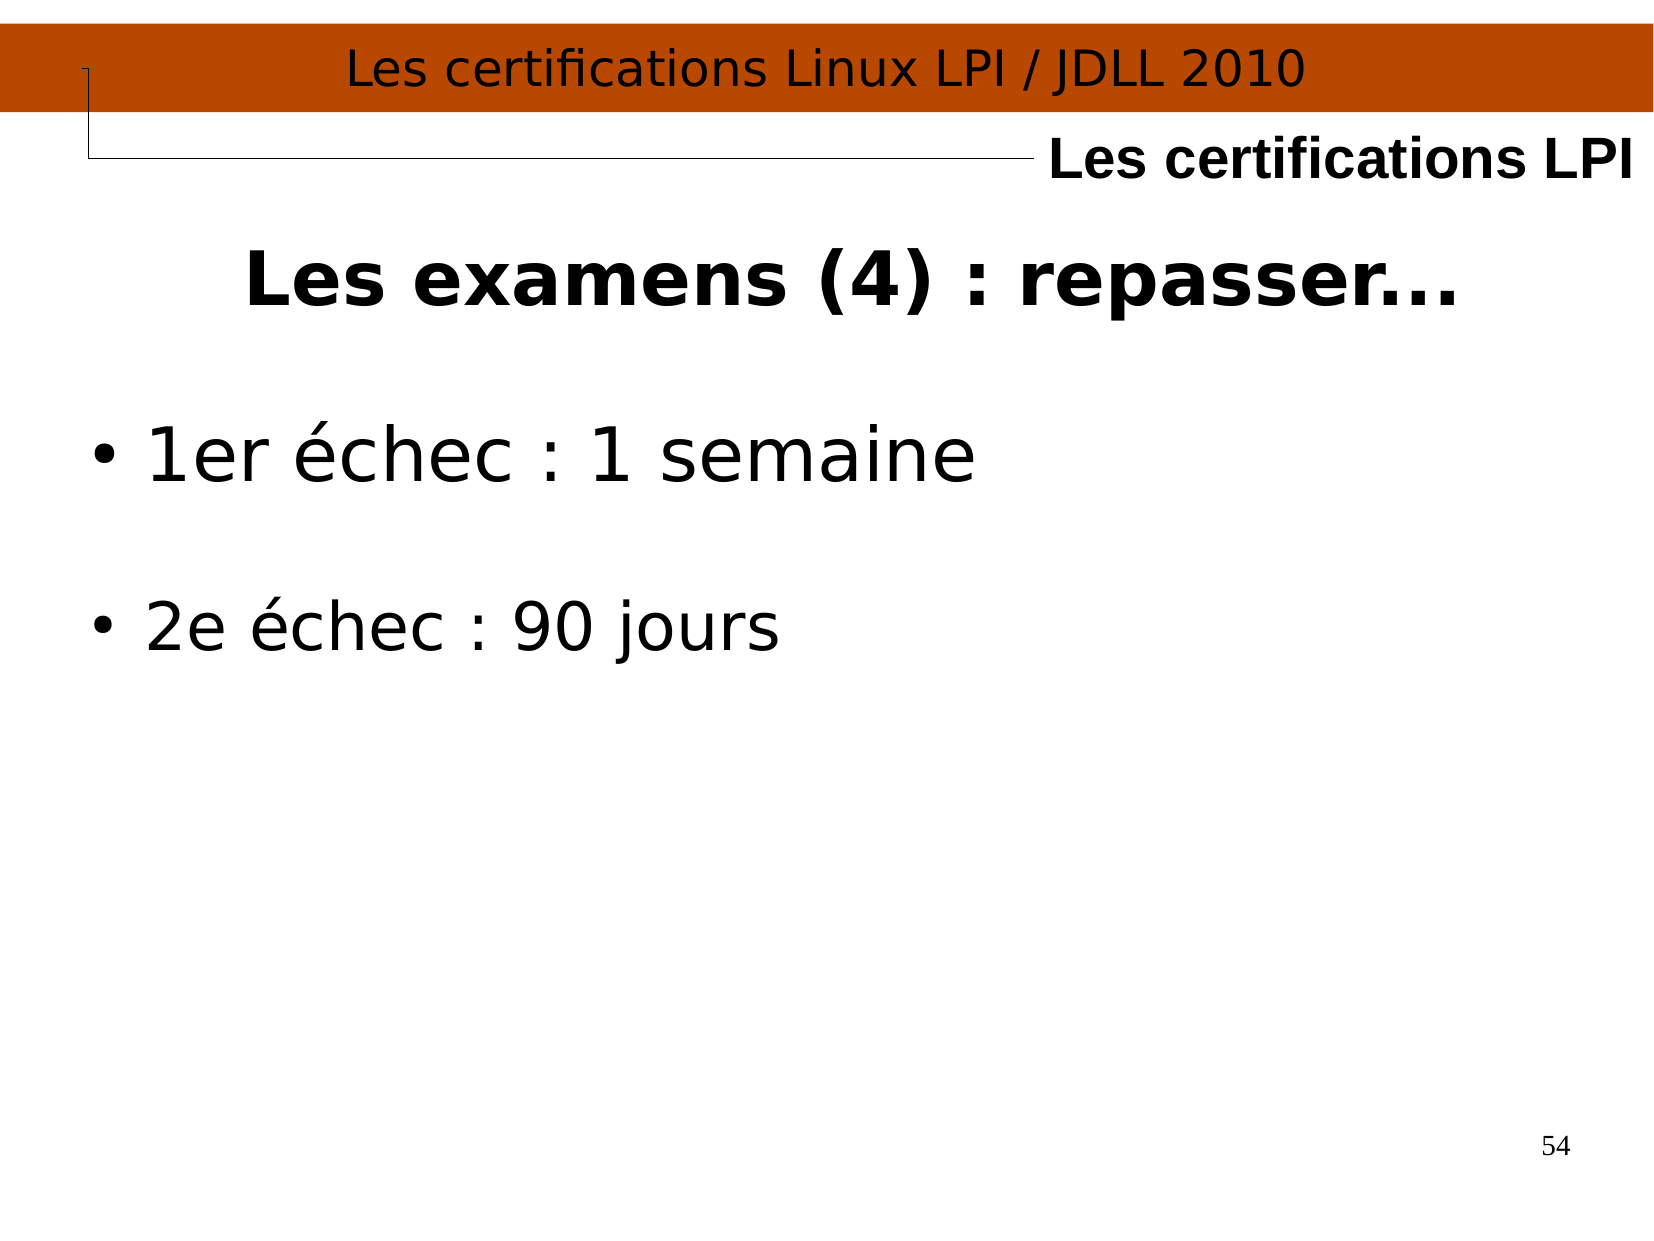

# Les certifications Linux LPI / JDLL 2010
Les certifications LPI
Les examens (4) : repasser...
1er échec : 1 semaine
2e échec : 90 jours
54